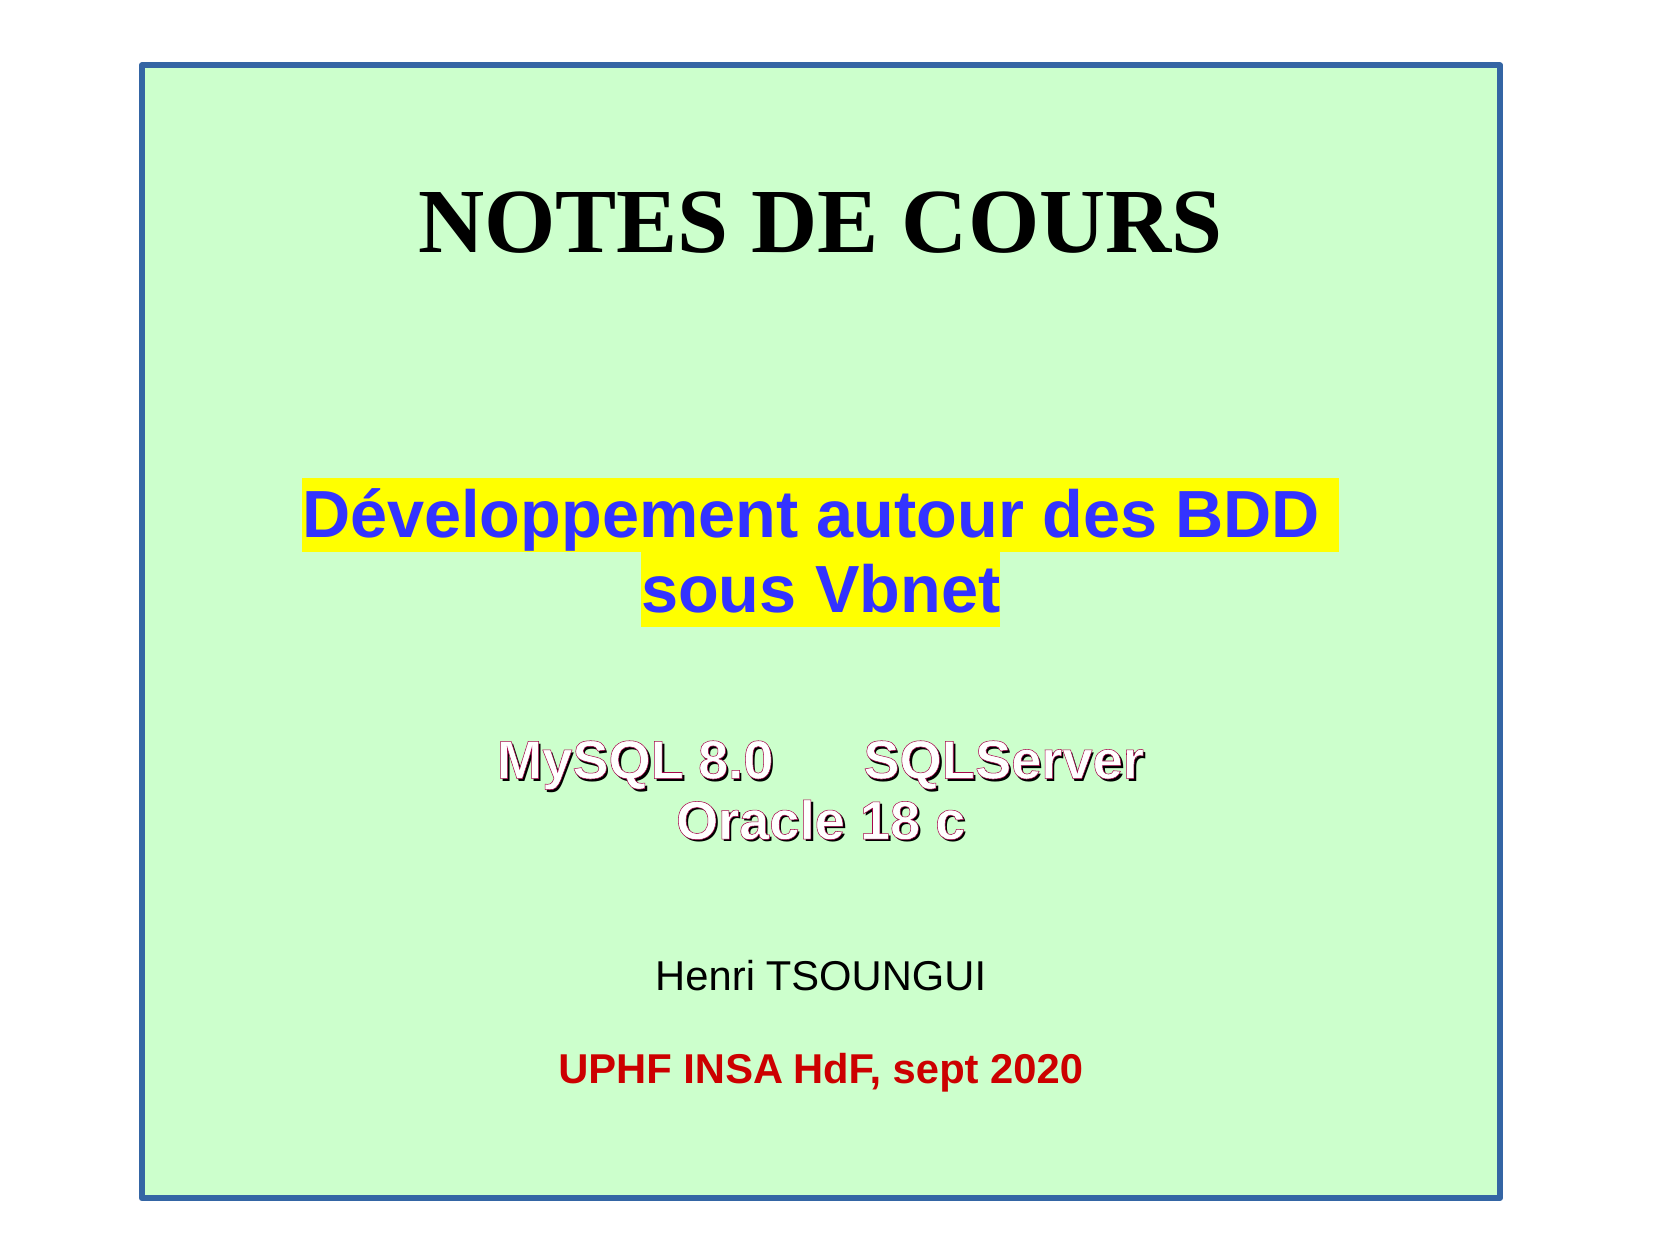

# NOTES DE COURS Développement autour des BDD sous Vbnet MySQL 8.0 SQLServer Oracle 18 c Henri TSOUNGUI UPHF INSA HdF, sept 2020